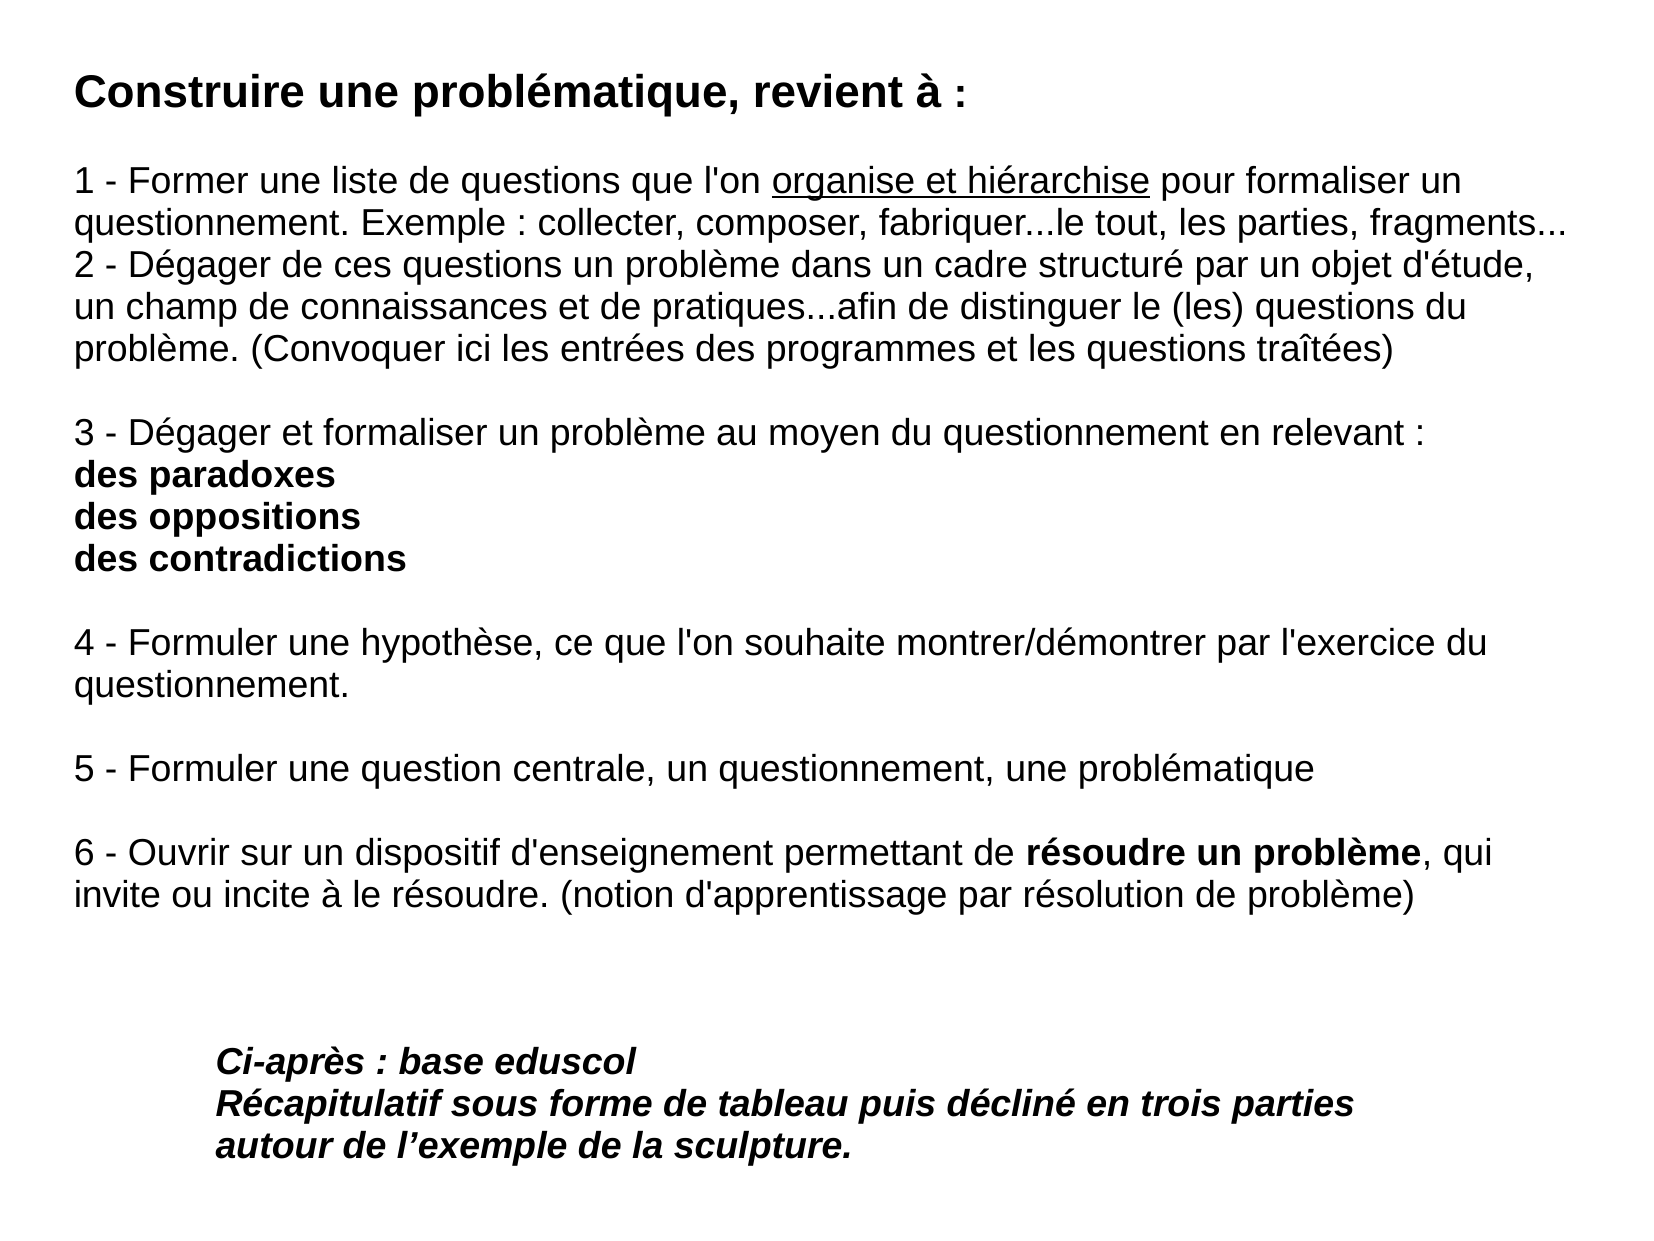

Construire une problématique, revient à :
1 - Former une liste de questions que l'on organise et hiérarchise pour formaliser un questionnement. Exemple : collecter, composer, fabriquer...le tout, les parties, fragments...
2 - Dégager de ces questions un problème dans un cadre structuré par un objet d'étude, un champ de connaissances et de pratiques...afin de distinguer le (les) questions du problème. (Convoquer ici les entrées des programmes et les questions traîtées)
3 - Dégager et formaliser un problème au moyen du questionnement en relevant :
des paradoxes
des oppositions
des contradictions
4 - Formuler une hypothèse, ce que l'on souhaite montrer/démontrer par l'exercice du questionnement.
5 - Formuler une question centrale, un questionnement, une problématique
6 - Ouvrir sur un dispositif d'enseignement permettant de résoudre un problème, qui invite ou incite à le résoudre. (notion d'apprentissage par résolution de problème)
Ci-après : base eduscol
Récapitulatif sous forme de tableau puis décliné en trois parties
autour de l’exemple de la sculpture.